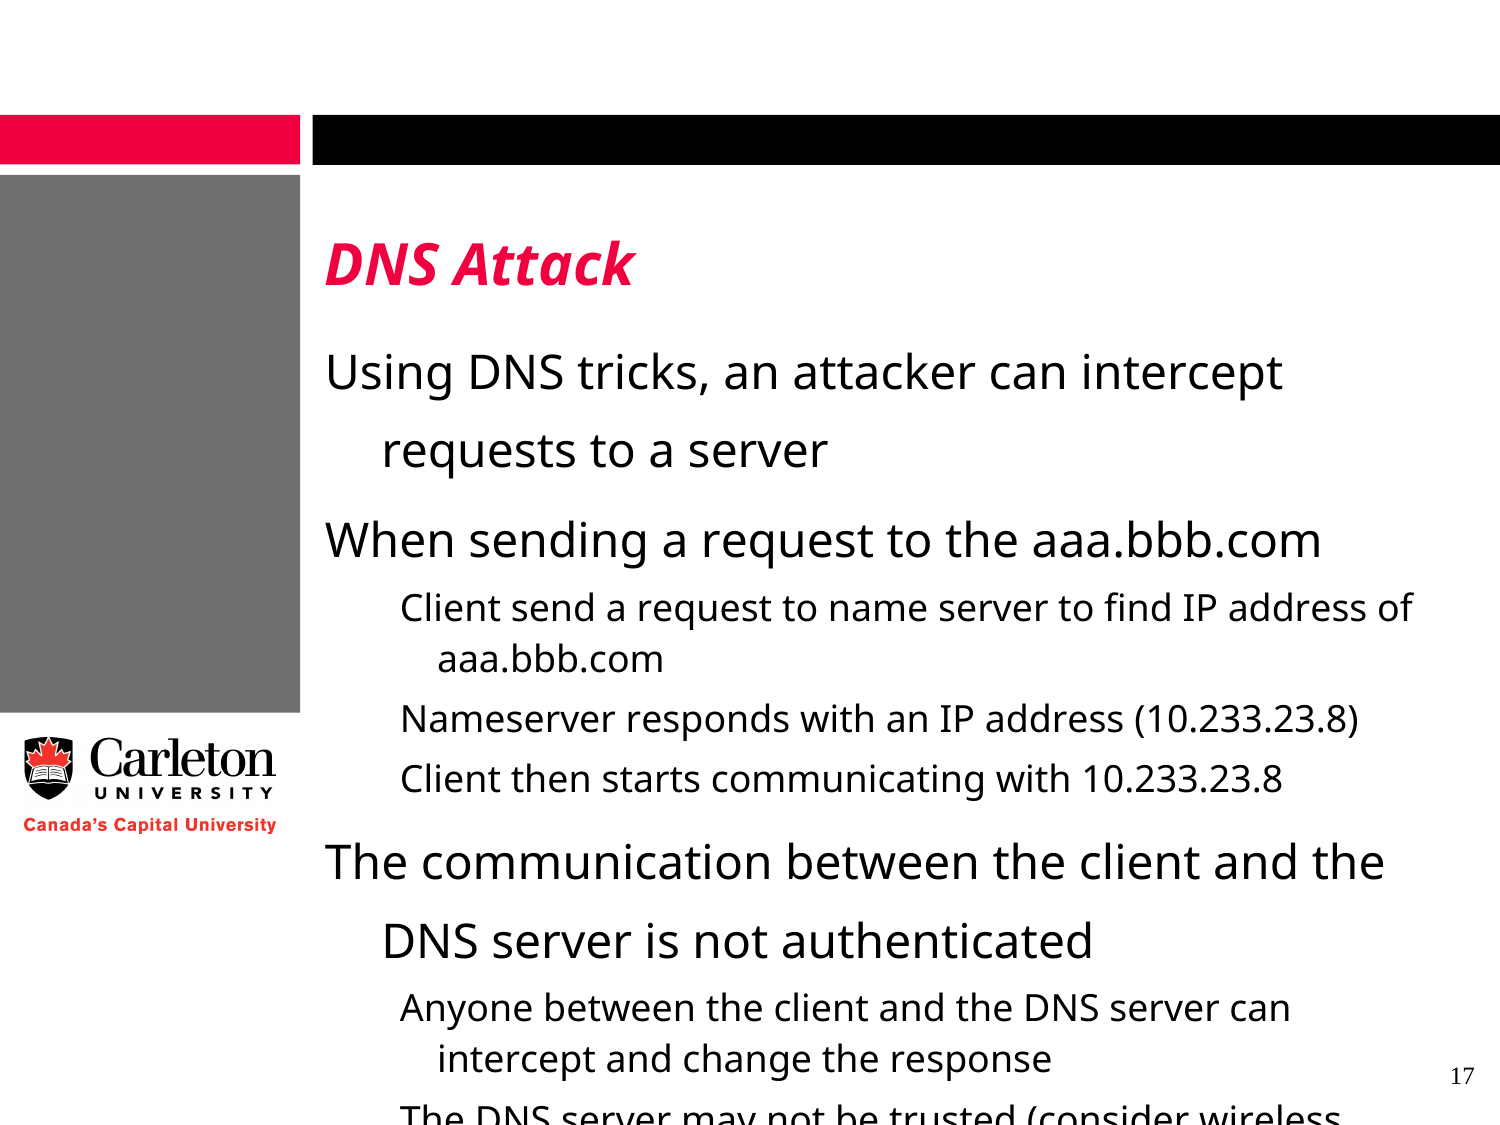

# DNS Attack
Using DNS tricks, an attacker can intercept requests to a server
When sending a request to the aaa.bbb.com
Client send a request to name server to find IP address of aaa.bbb.com
Nameserver responds with an IP address (10.233.23.8)
Client then starts communicating with 10.233.23.8
The communication between the client and the DNS server is not authenticated
Anyone between the client and the DNS server can intercept and change the response
The DNS server may not be trusted (consider wireless browsing)
17